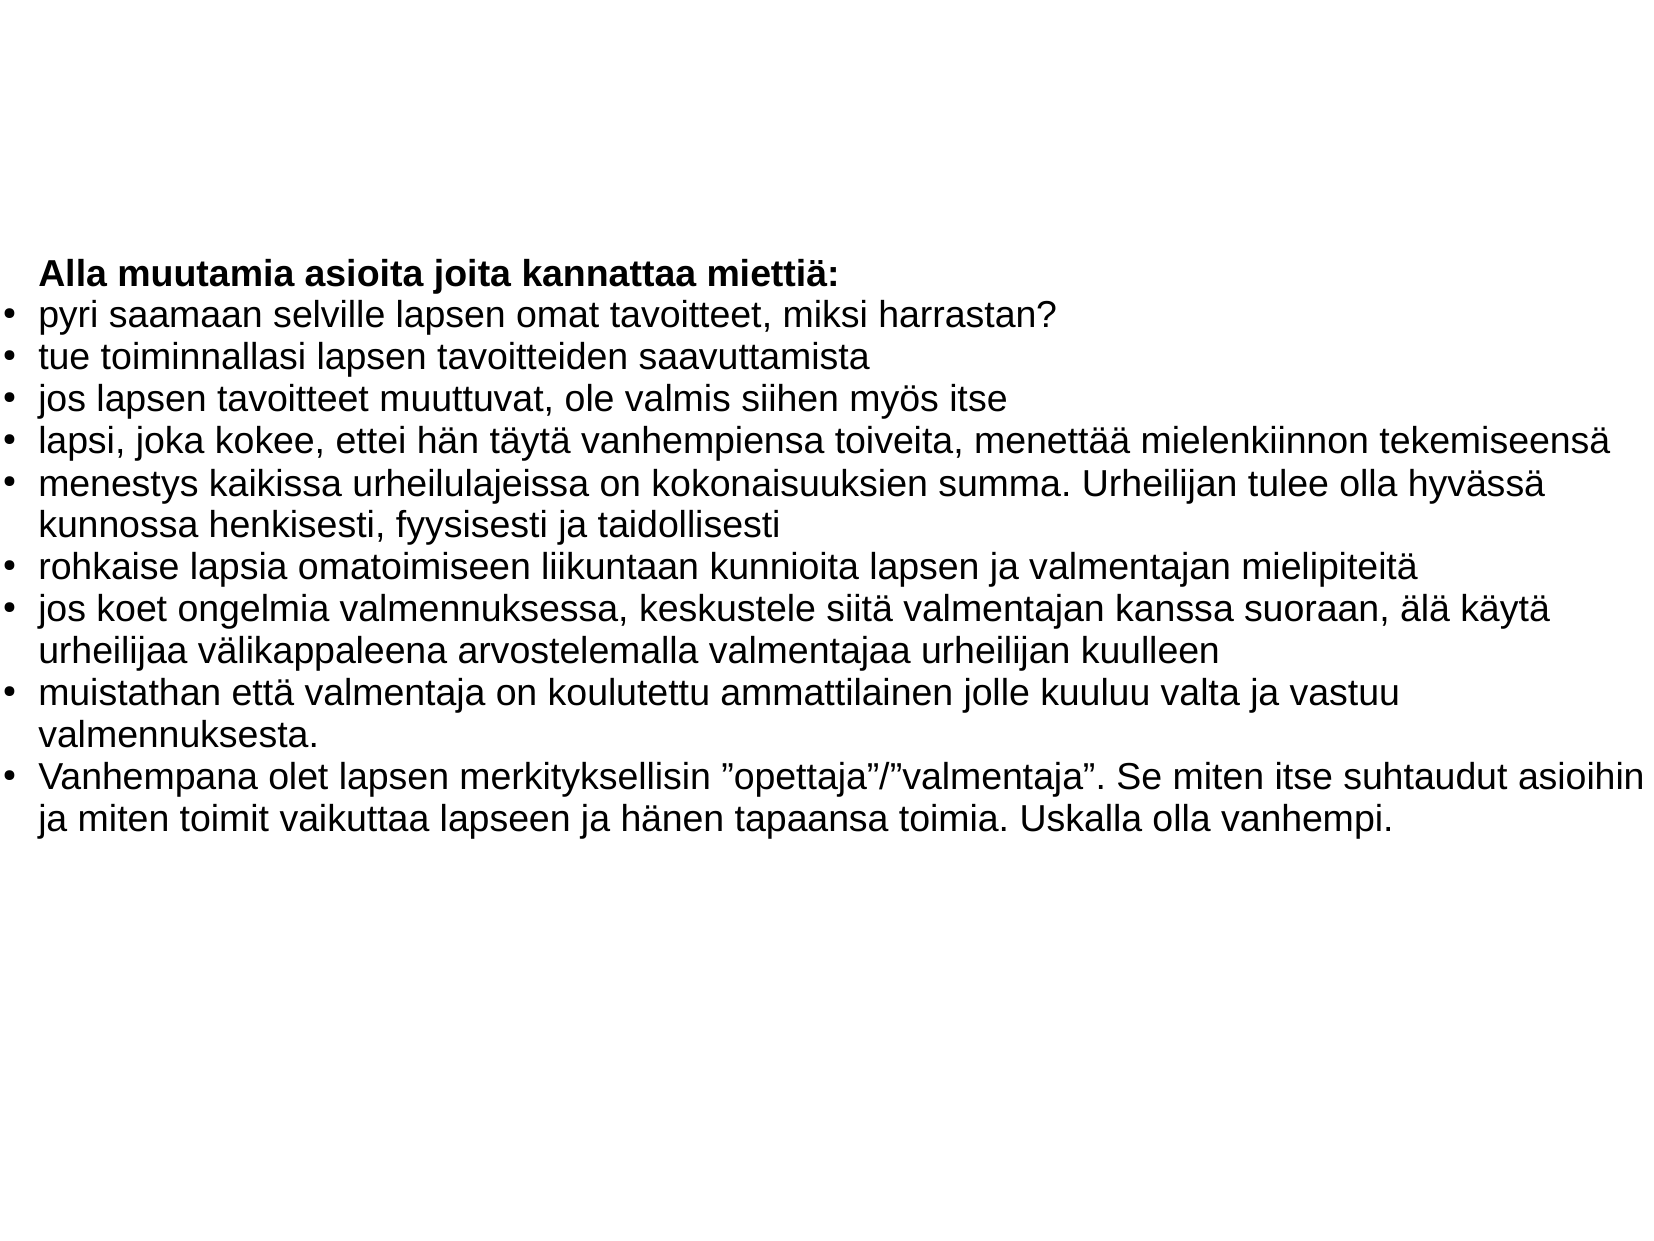

Alla muutamia asioita joita kannattaa miettiä:
pyri saamaan selville lapsen omat tavoitteet, miksi harrastan?
tue toiminnallasi lapsen tavoitteiden saavuttamista
jos lapsen tavoitteet muuttuvat, ole valmis siihen myös itse
lapsi, joka kokee, ettei hän täytä vanhempiensa toiveita, menettää mielenkiinnon tekemiseensä
menestys kaikissa urheilulajeissa on kokonaisuuksien summa. Urheilijan tulee olla hyvässä kunnossa henkisesti, fyysisesti ja taidollisesti
rohkaise lapsia omatoimiseen liikuntaan kunnioita lapsen ja valmentajan mielipiteitä
jos koet ongelmia valmennuksessa, keskustele siitä valmentajan kanssa suoraan, älä käytä urheilijaa välikappaleena arvostelemalla valmentajaa urheilijan kuulleen
muistathan että valmentaja on koulutettu ammattilainen jolle kuuluu valta ja vastuu valmennuksesta.
Vanhempana olet lapsen merkityksellisin ”opettaja”/”valmentaja”. Se miten itse suhtaudut asioihin ja miten toimit vaikuttaa lapseen ja hänen tapaansa toimia. Uskalla olla vanhempi.